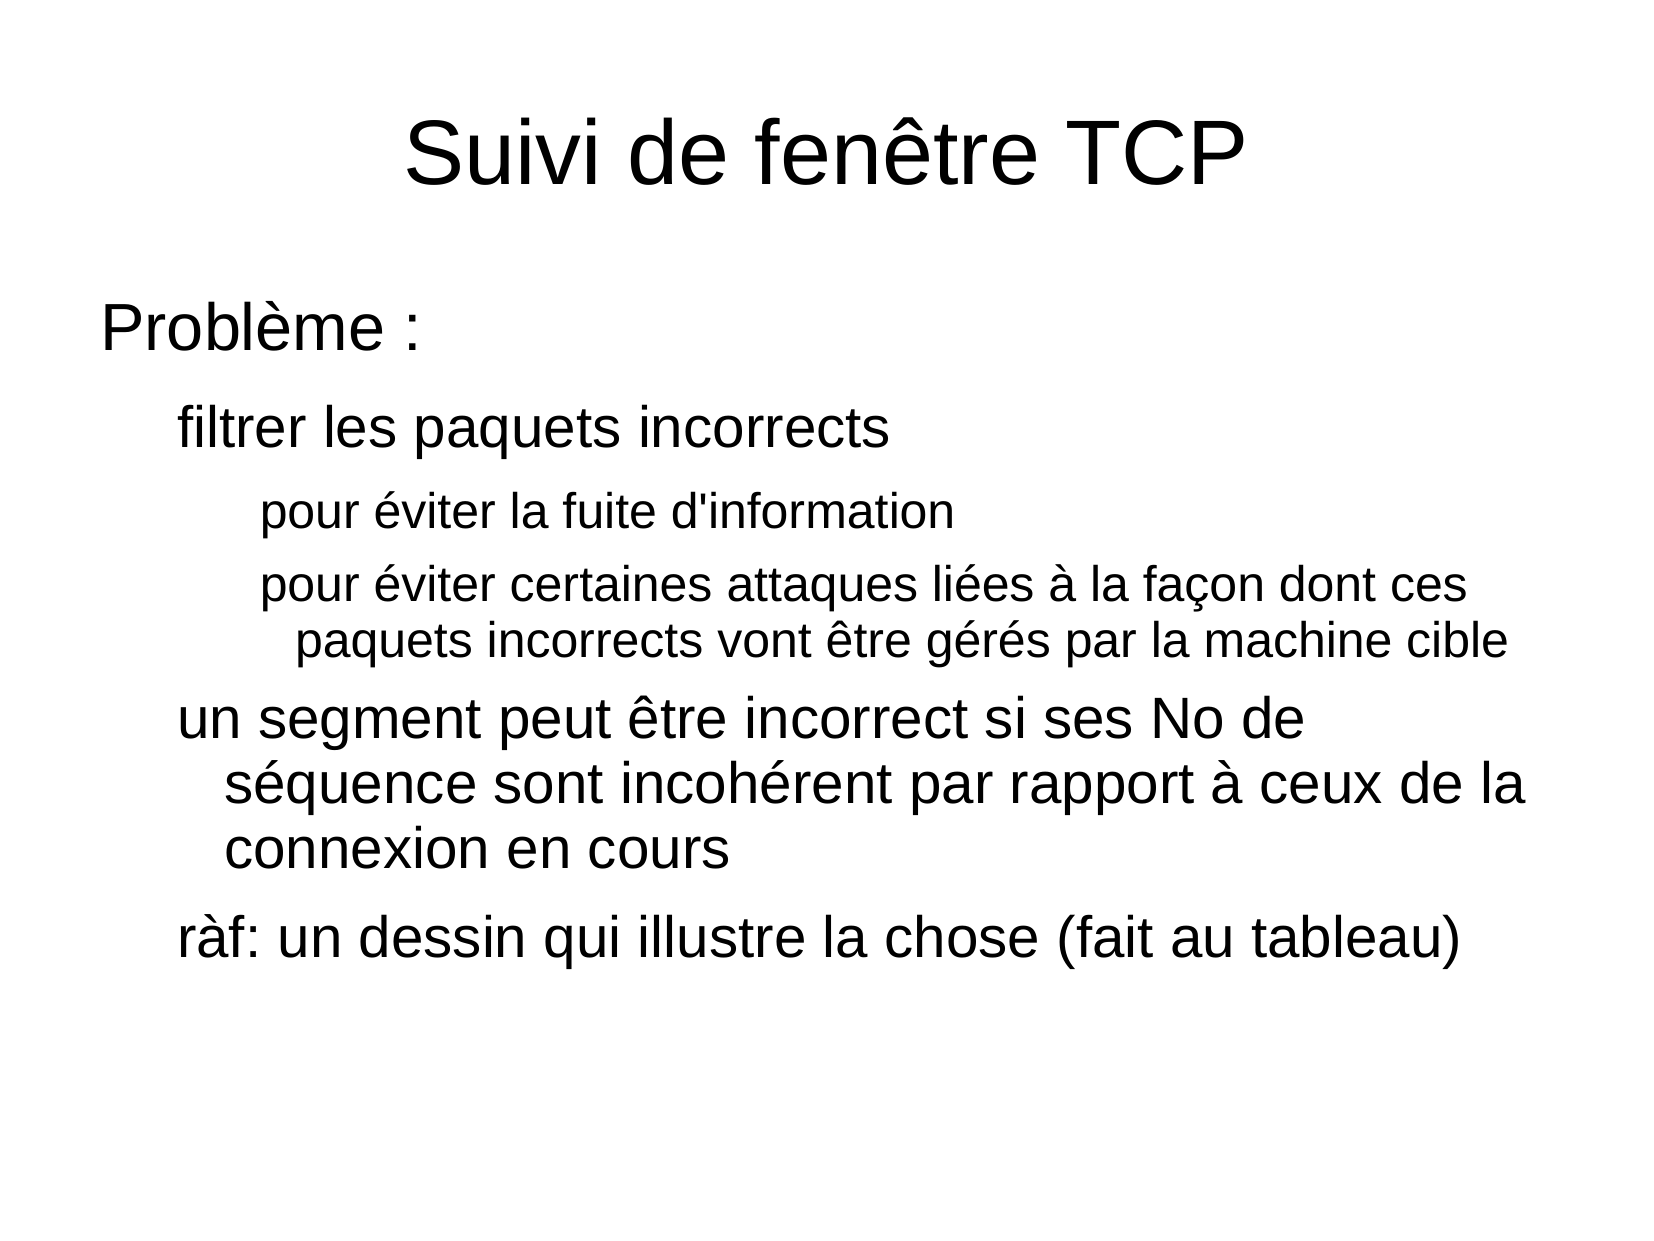

# Suivi de fenêtre TCP
Problème :
filtrer les paquets incorrects
pour éviter la fuite d'information
pour éviter certaines attaques liées à la façon dont ces paquets incorrects vont être gérés par la machine cible
un segment peut être incorrect si ses No de séquence sont incohérent par rapport à ceux de la connexion en cours
ràf: un dessin qui illustre la chose (fait au tableau)